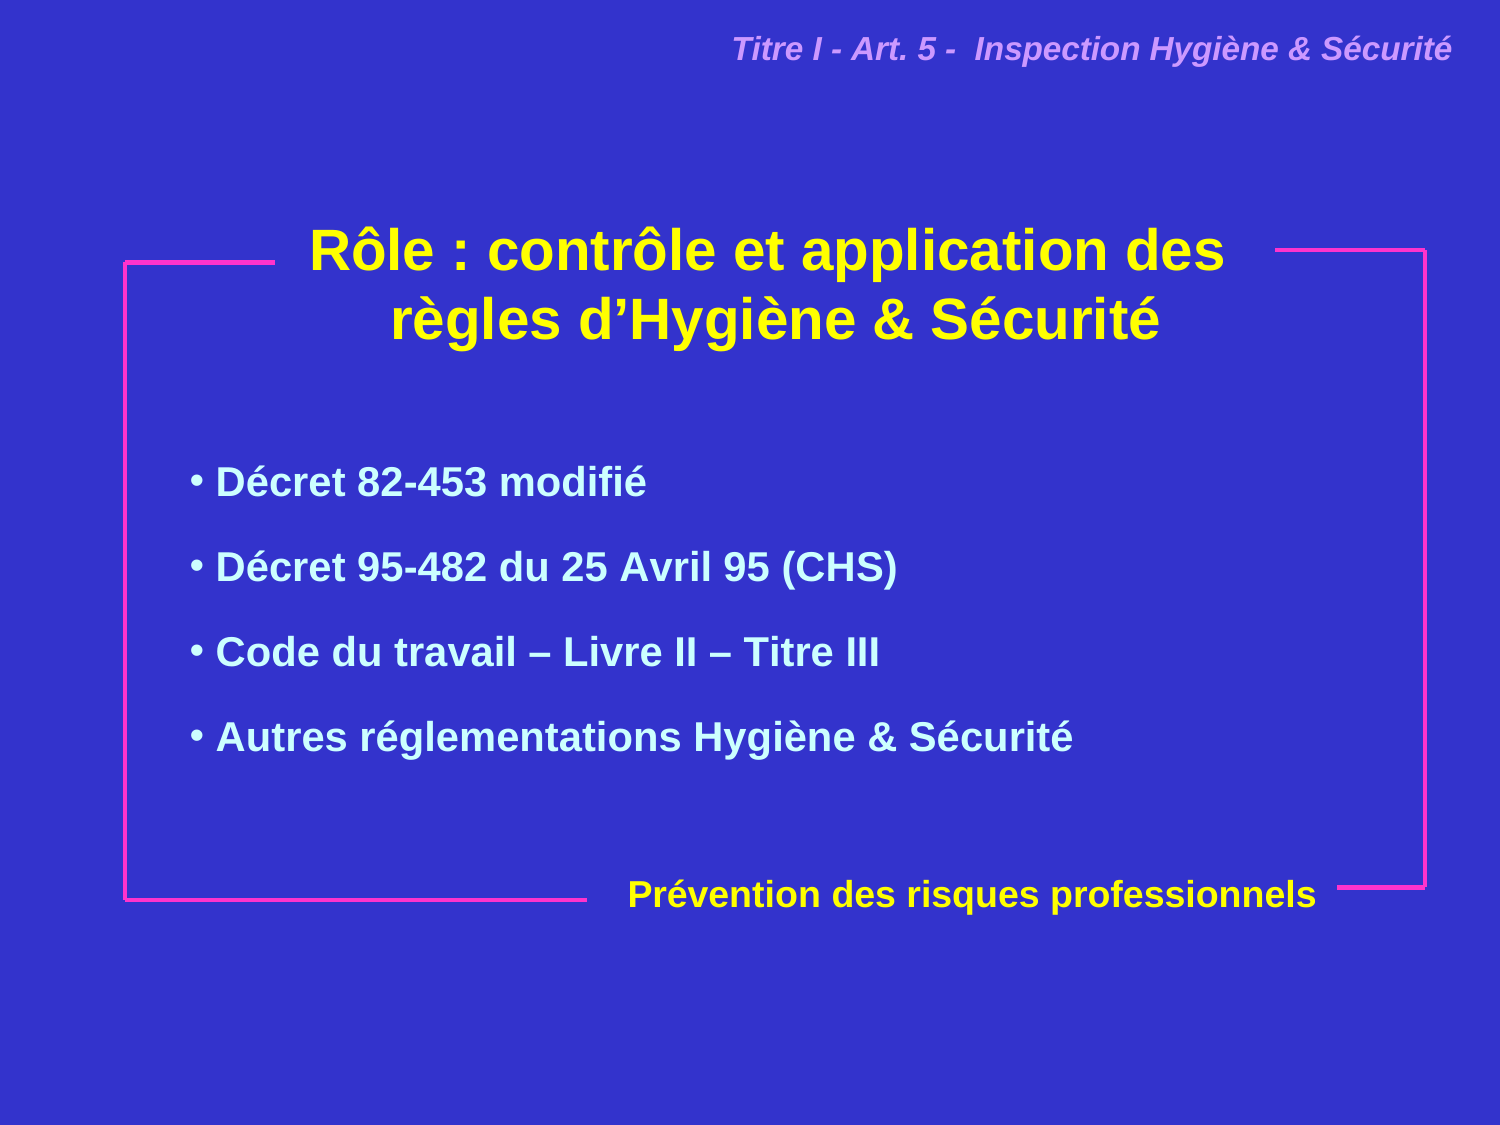

Titre I - Art. 5 - Inspection Hygiène & Sécurité
Rôle : contrôle et application des
règles d’Hygiène & Sécurité
 Décret 82-453 modifié
 Décret 95-482 du 25 Avril 95 (CHS)
 Code du travail – Livre II – Titre III
 Autres réglementations Hygiène & Sécurité
Prévention des risques professionnels